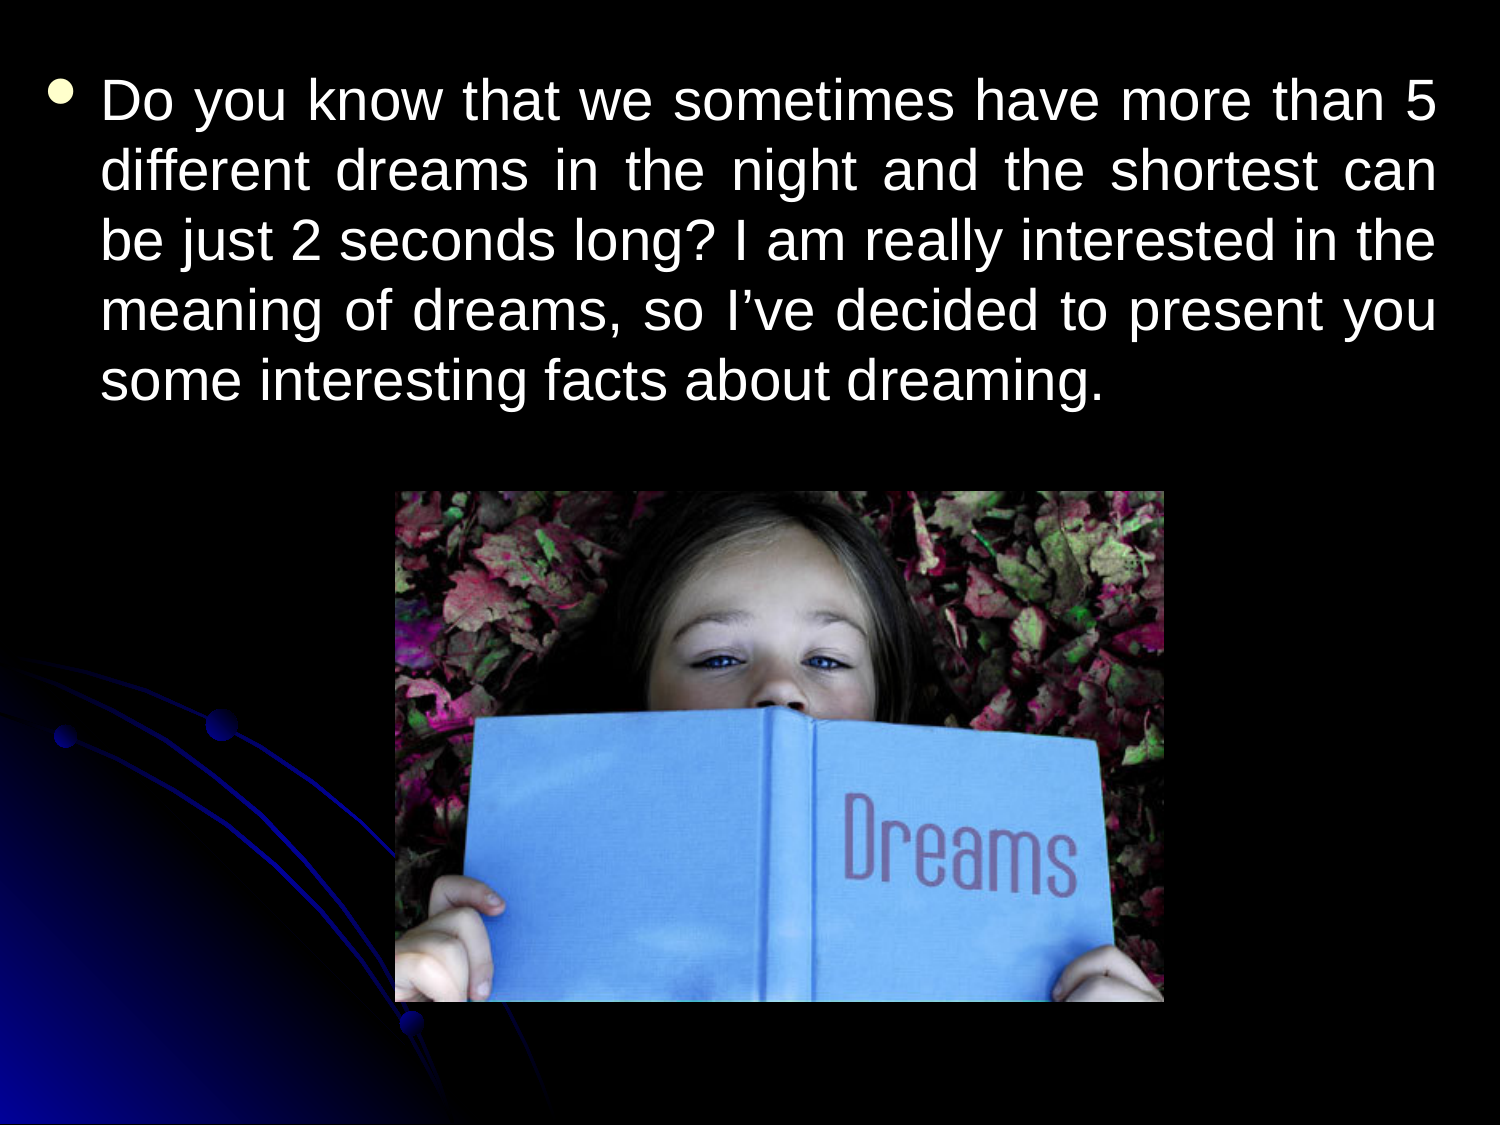

# Do you know that we sometimes have more than 5 different dreams in the night and the shortest can be just 2 seconds long? I am really interested in the meaning of dreams, so I’ve decided to present you some interesting facts about dreaming.